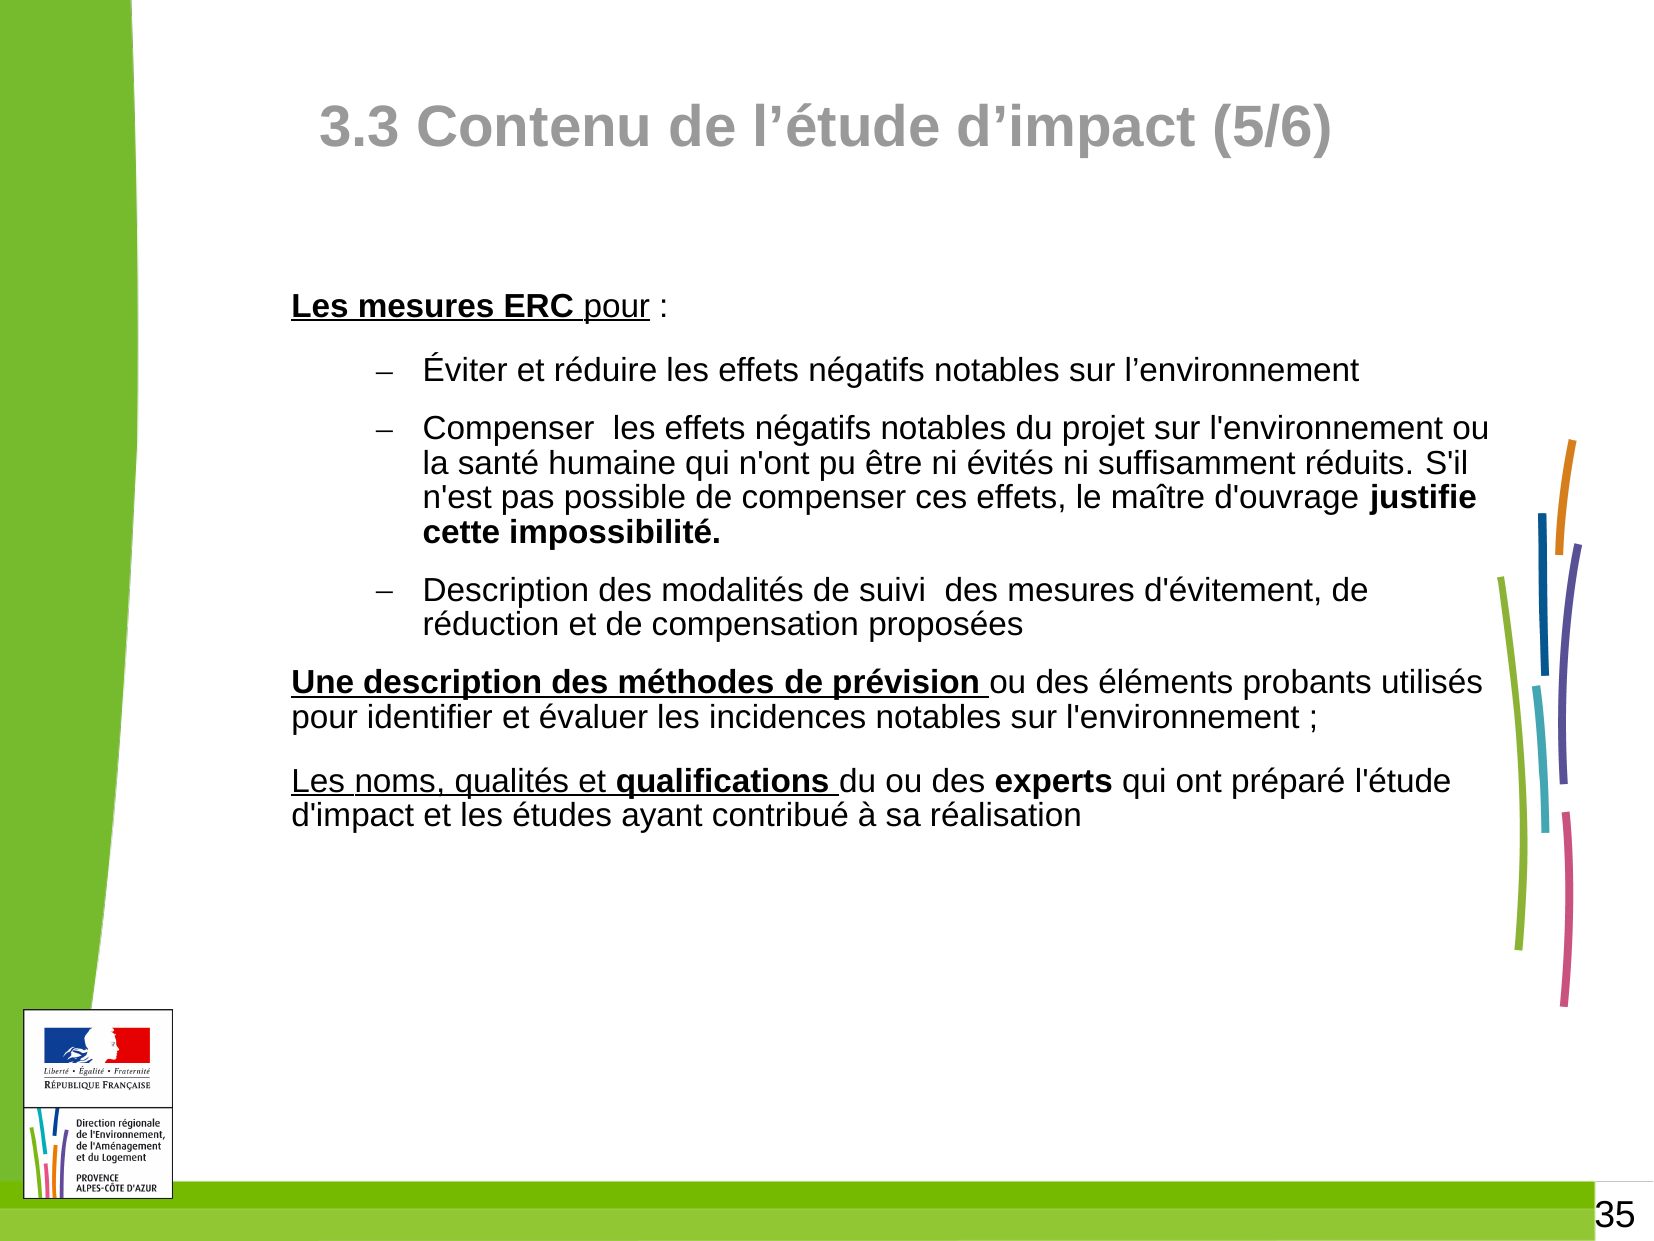

# 3.3 Contenu de l’étude d’impact (5/6)
Les mesures ERC pour :
Éviter et réduire les effets négatifs notables sur l’environnement
Compenser les effets négatifs notables du projet sur l'environnement ou la santé humaine qui n'ont pu être ni évités ni suffisamment réduits. S'il n'est pas possible de compenser ces effets, le maître d'ouvrage justifie cette impossibilité.
Description des modalités de suivi des mesures d'évitement, de réduction et de compensation proposées
Une description des méthodes de prévision ou des éléments probants utilisés pour identifier et évaluer les incidences notables sur l'environnement ;
Les noms, qualités et qualifications du ou des experts qui ont préparé l'étude d'impact et les études ayant contribué à sa réalisation